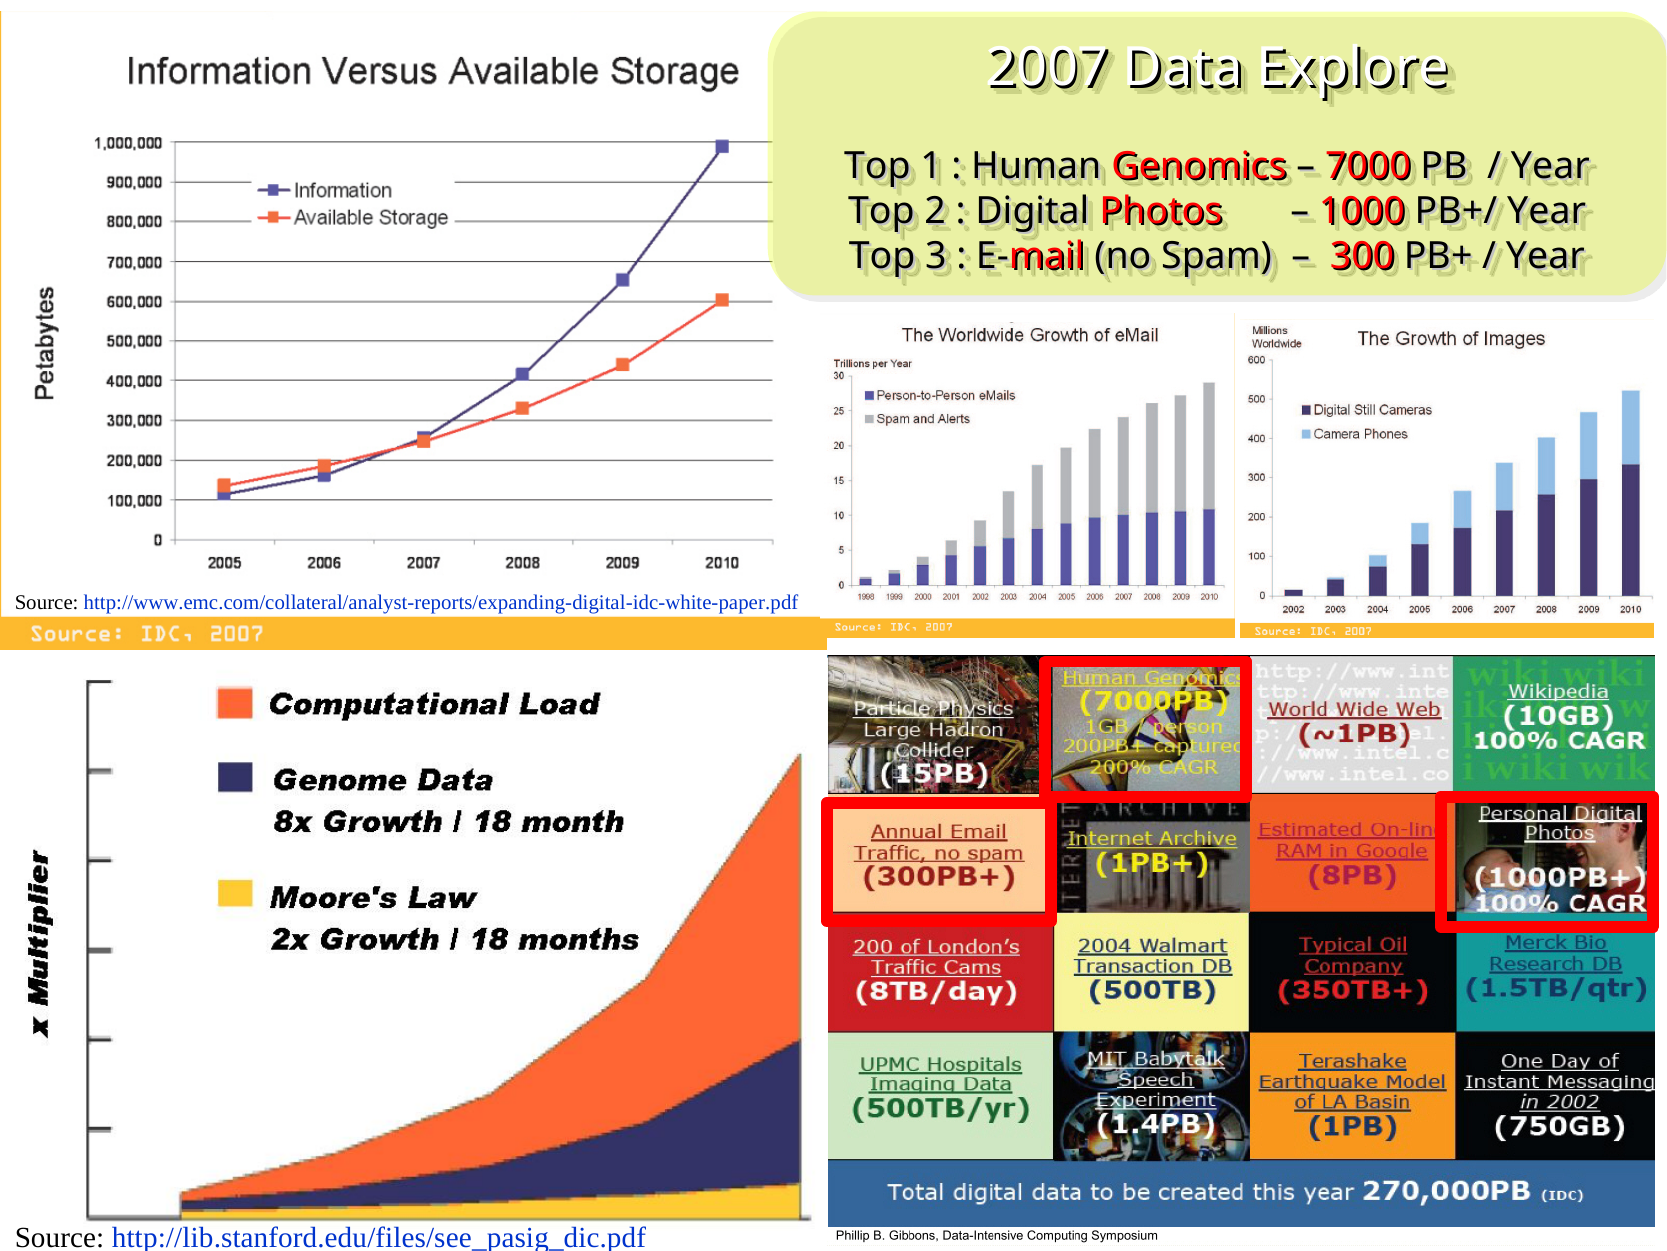

2007 Data Explore
Top 1 : Human Genomics – 7000 PB / Year
Top 2 : Digital Photos – 1000 PB+/ Year
Top 3 : E-mail (no Spam) – 300 PB+ / Year
Source: http://www.emc.com/collateral/analyst-reports/expanding-digital-idc-white-paper.pdf
Source: http://lib.stanford.edu/files/see_pasig_dic.pdf